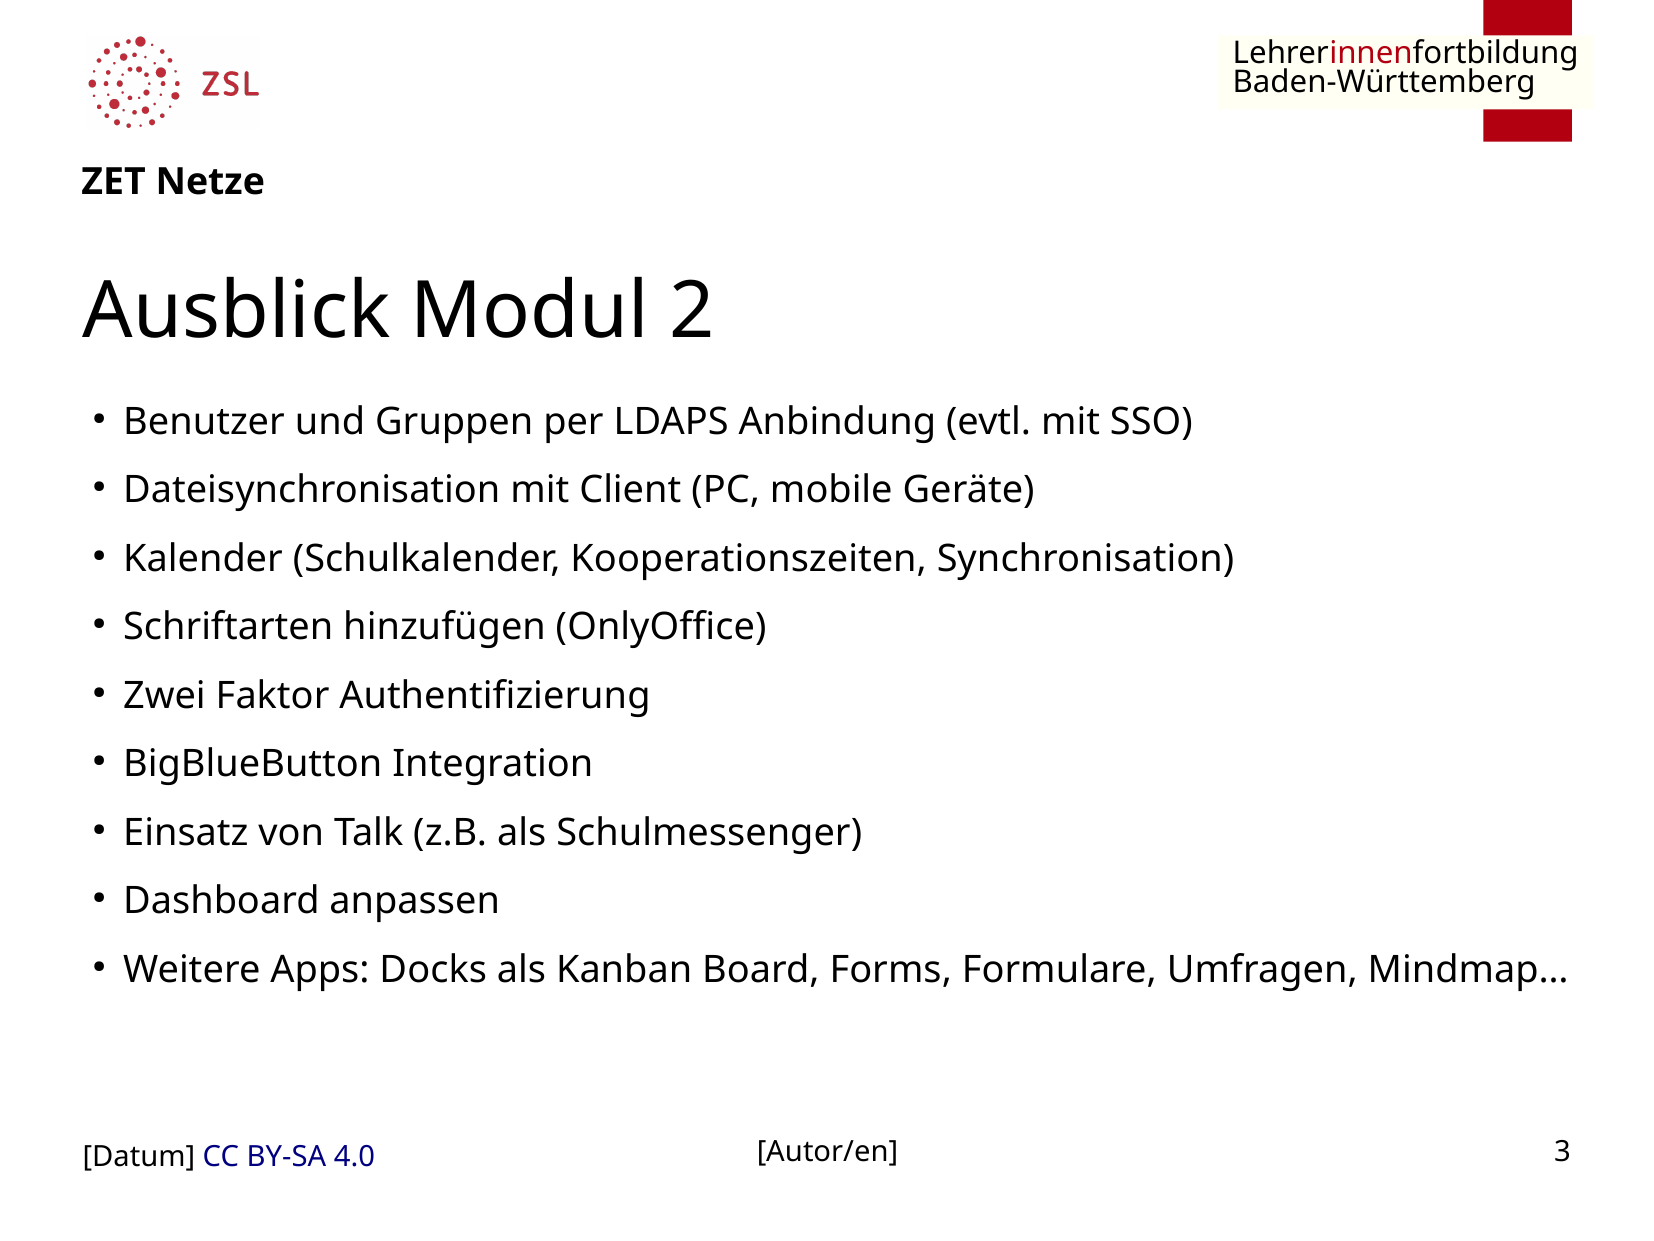

# Ausblick Modul 2
Benutzer und Gruppen per LDAPS Anbindung (evtl. mit SSO)
Dateisynchronisation mit Client (PC, mobile Geräte)
Kalender (Schulkalender, Kooperationszeiten, Synchronisation)
Schriftarten hinzufügen (OnlyOffice)
Zwei Faktor Authentifizierung
BigBlueButton Integration
Einsatz von Talk (z.B. als Schulmessenger)
Dashboard anpassen
Weitere Apps: Docks als Kanban Board, Forms, Formulare, Umfragen, Mindmap…
3